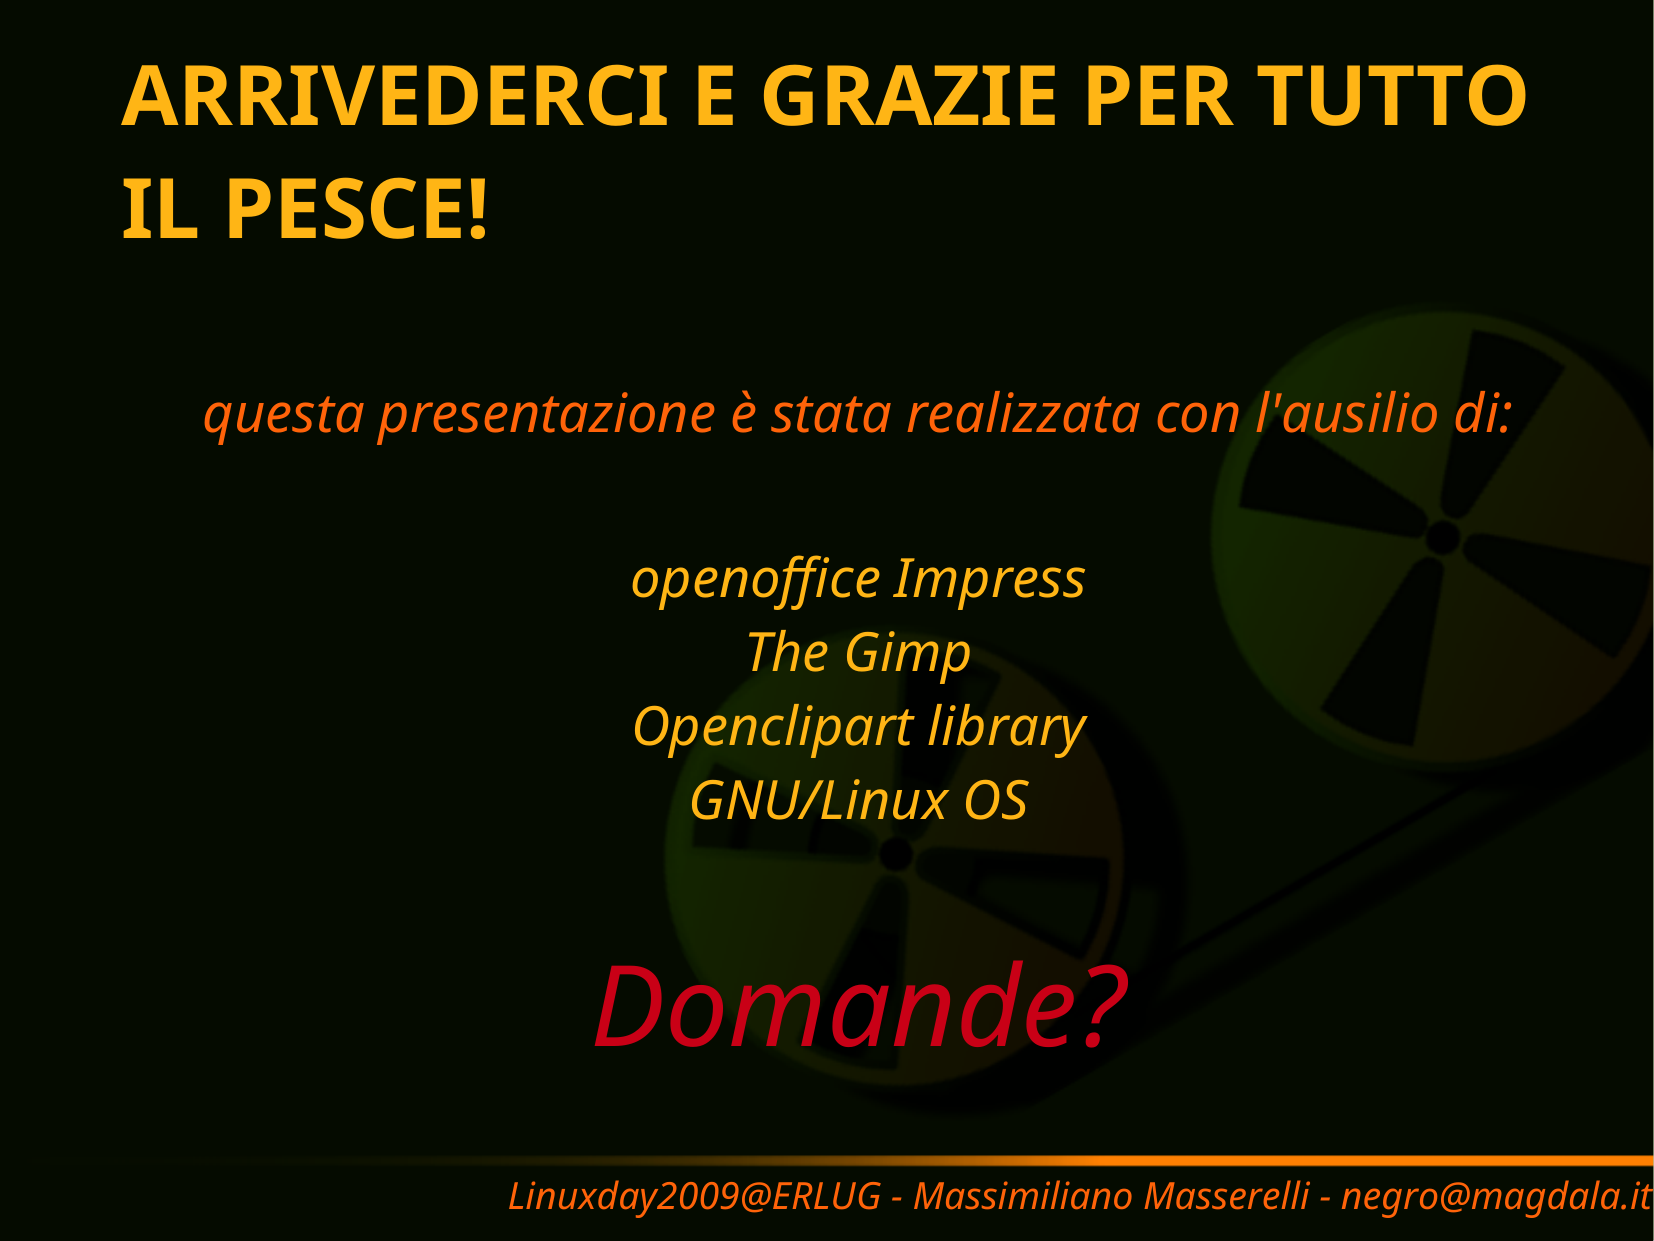

ARRIVEDERCI E GRAZIE PER TUTTO IL PESCE!
# questa presentazione è stata realizzata con l'ausilio di:
openoffice Impress
The Gimp
Openclipart library
GNU/Linux OS
Domande?